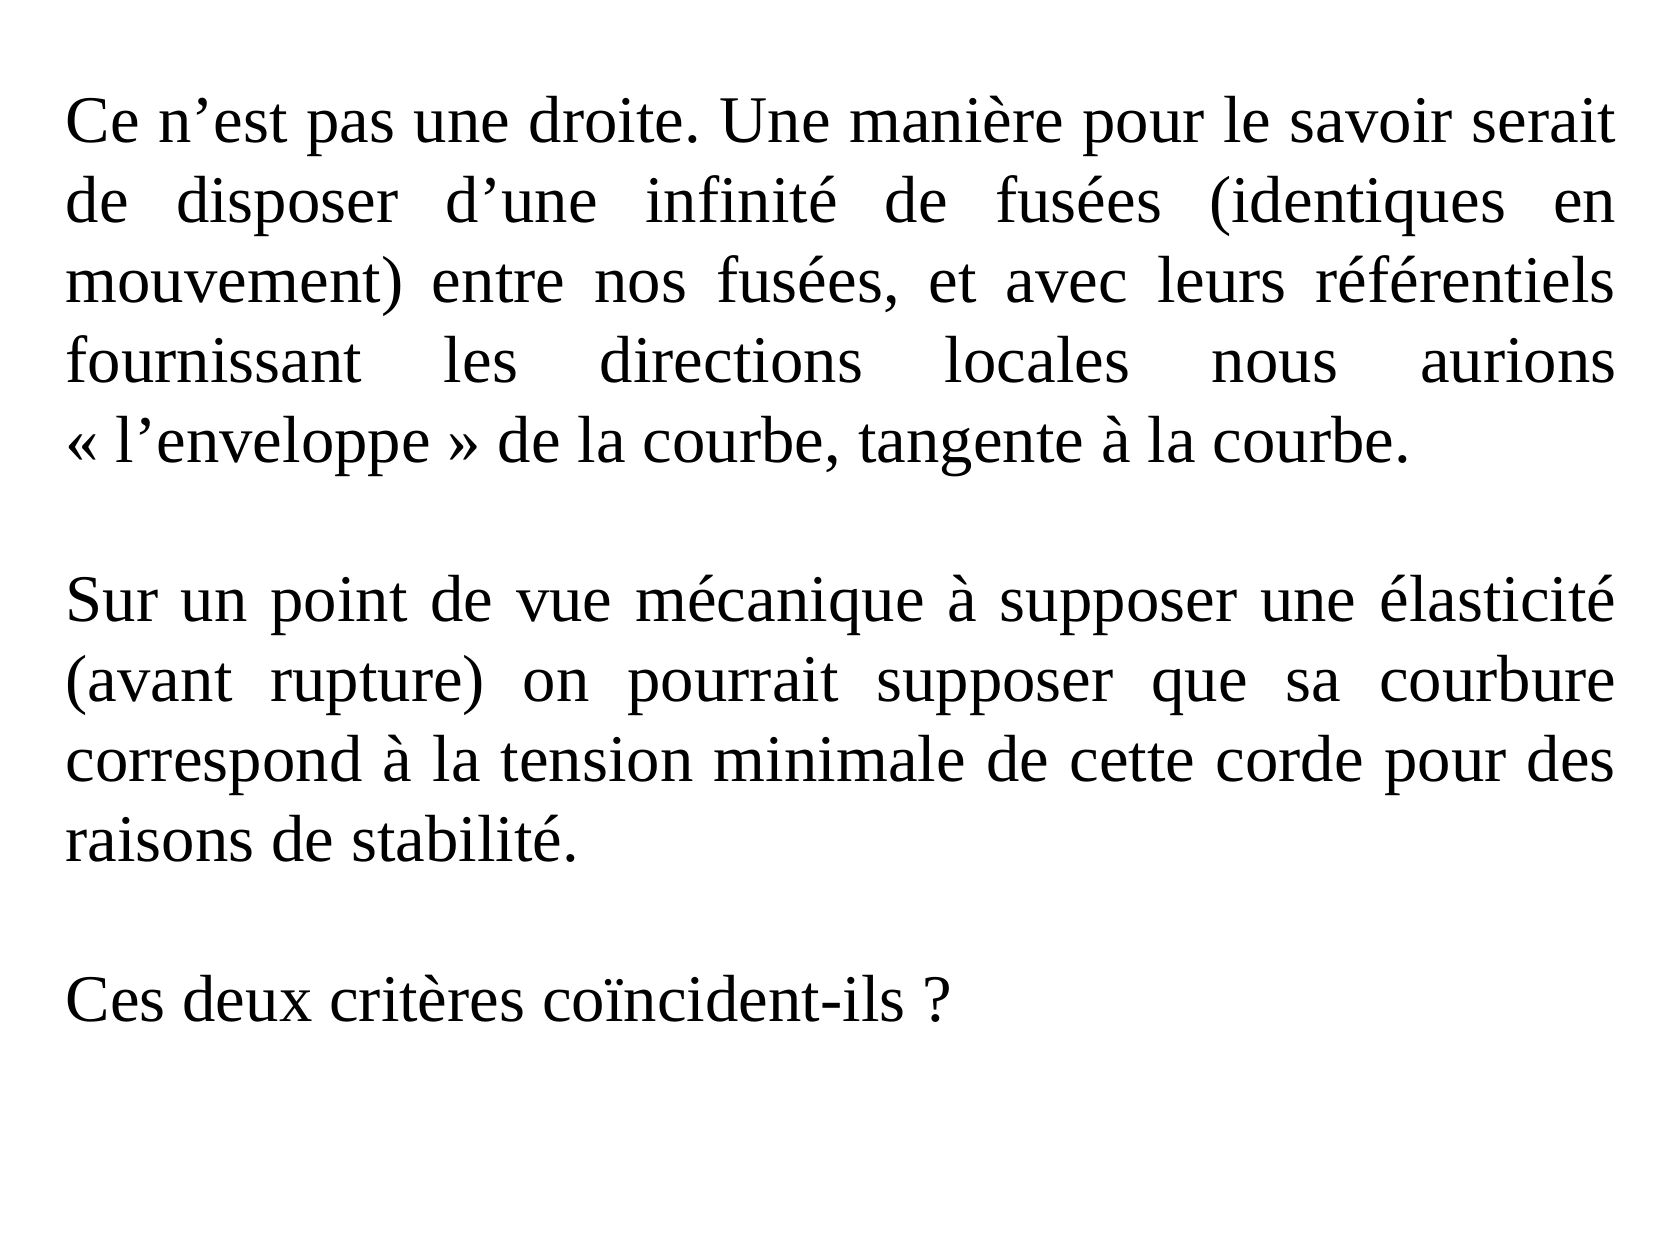

Ce n’est pas une droite. Une manière pour le savoir serait de disposer d’une infinité de fusées (identiques en mouvement) entre nos fusées, et avec leurs référentiels fournissant les directions locales nous aurions « l’enveloppe » de la courbe, tangente à la courbe.
Sur un point de vue mécanique à supposer une élasticité (avant rupture) on pourrait supposer que sa courbure correspond à la tension minimale de cette corde pour des raisons de stabilité.
Ces deux critères coïncident-ils ?